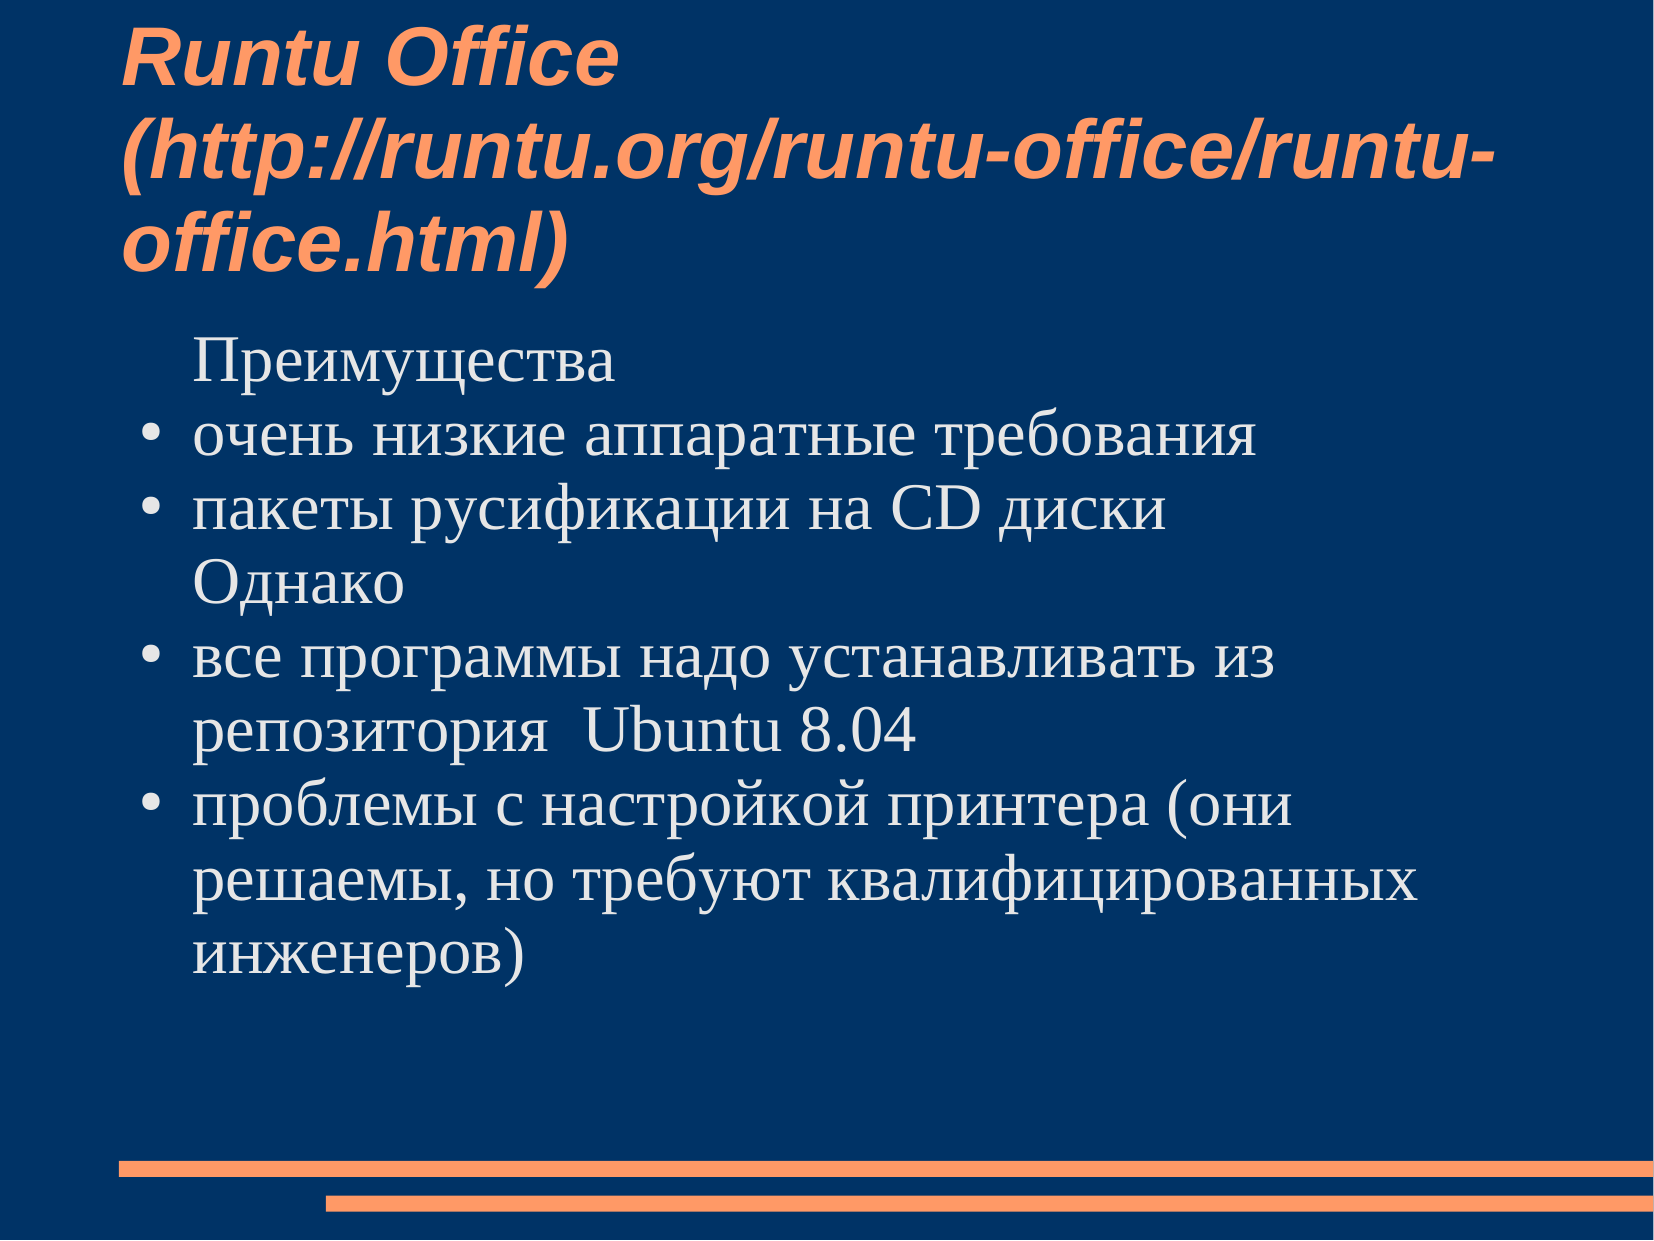

# Runtu Office (http://runtu.org/runtu-office/runtu-office.html)
Преимущества
очень низкие аппаратные требования
пакеты русификации на CD диски
Однако
все программы надо устанавливать из репозитория Ubuntu 8.04
проблемы с настройкой принтера (они решаемы, но требуют квалифицированных инженеров)